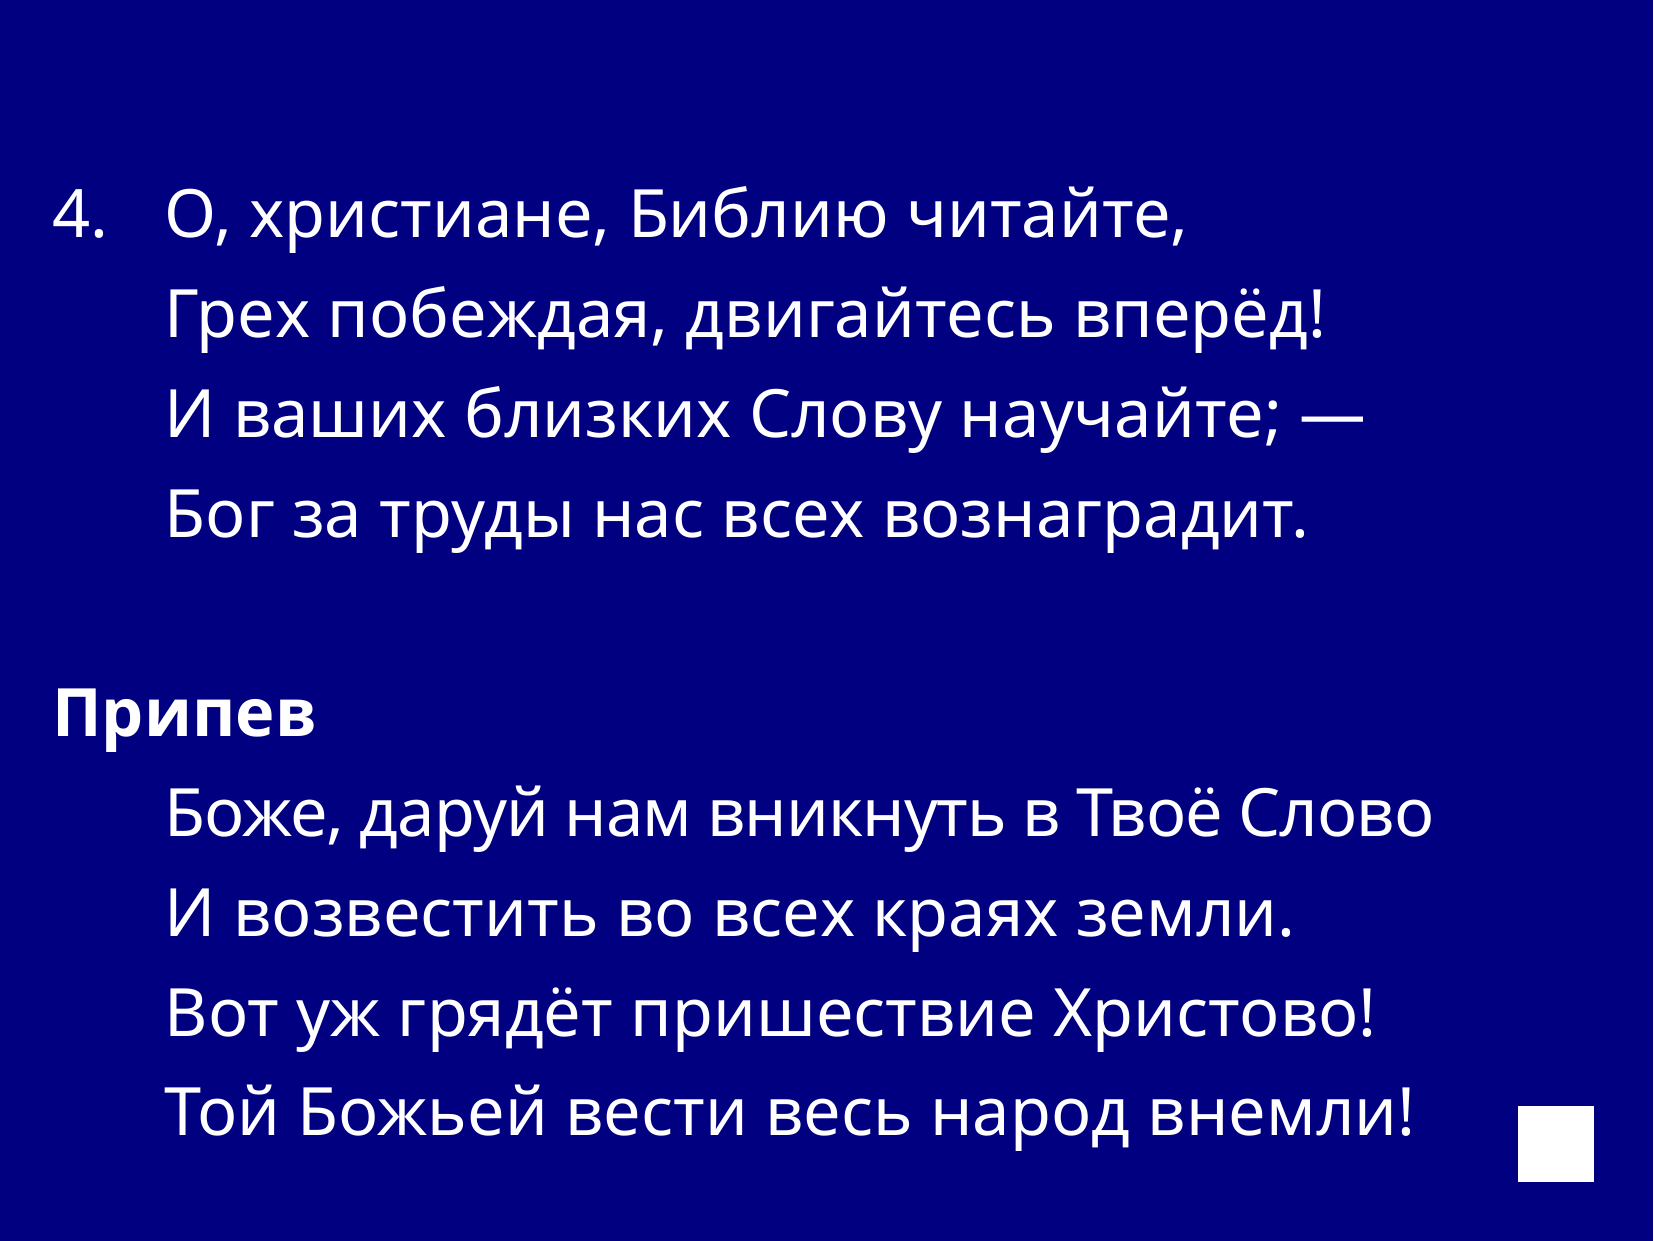

4.	О, христиане, Библию читайте,
	Грех побеждая, двигайтесь вперёд!
	И ваших близких Слову научайте; —
	Бог за труды нас всех вознаградит.
Припев
	Боже, даруй нам вникнуть в Твоё Слово
	И возвестить во всех краях земли.
	Вот уж грядёт пришествие Христово!
	Той Божьей вести весь народ внемли!